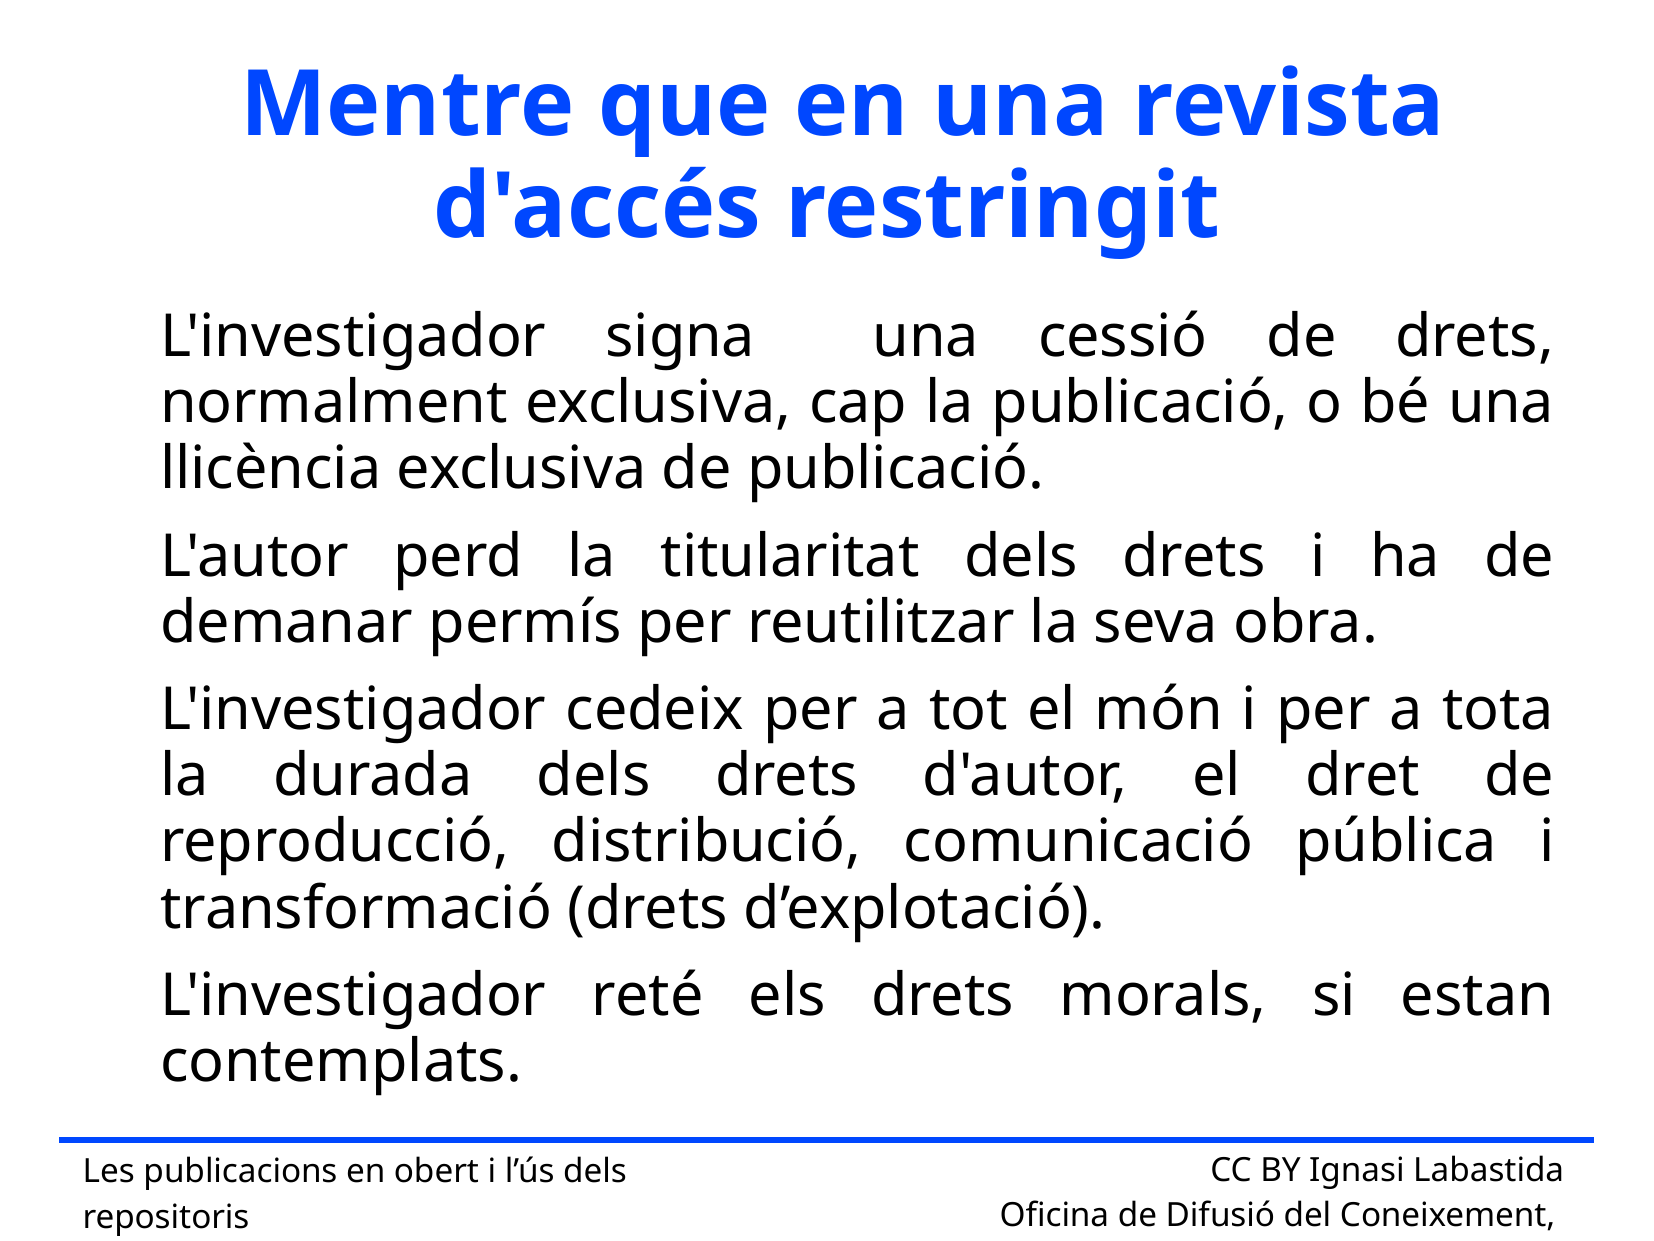

# Mentre que en una revista d'accés restringit
L'investigador signa una cessió de drets, normalment exclusiva, cap la publicació, o bé una llicència exclusiva de publicació.
L'autor perd la titularitat dels drets i ha de demanar permís per reutilitzar la seva obra.
L'investigador cedeix per a tot el món i per a tota la durada dels drets d'autor, el dret de reproducció, distribució, comunicació pública i transformació (drets d’explotació).
L'investigador reté els drets morals, si estan contemplats.